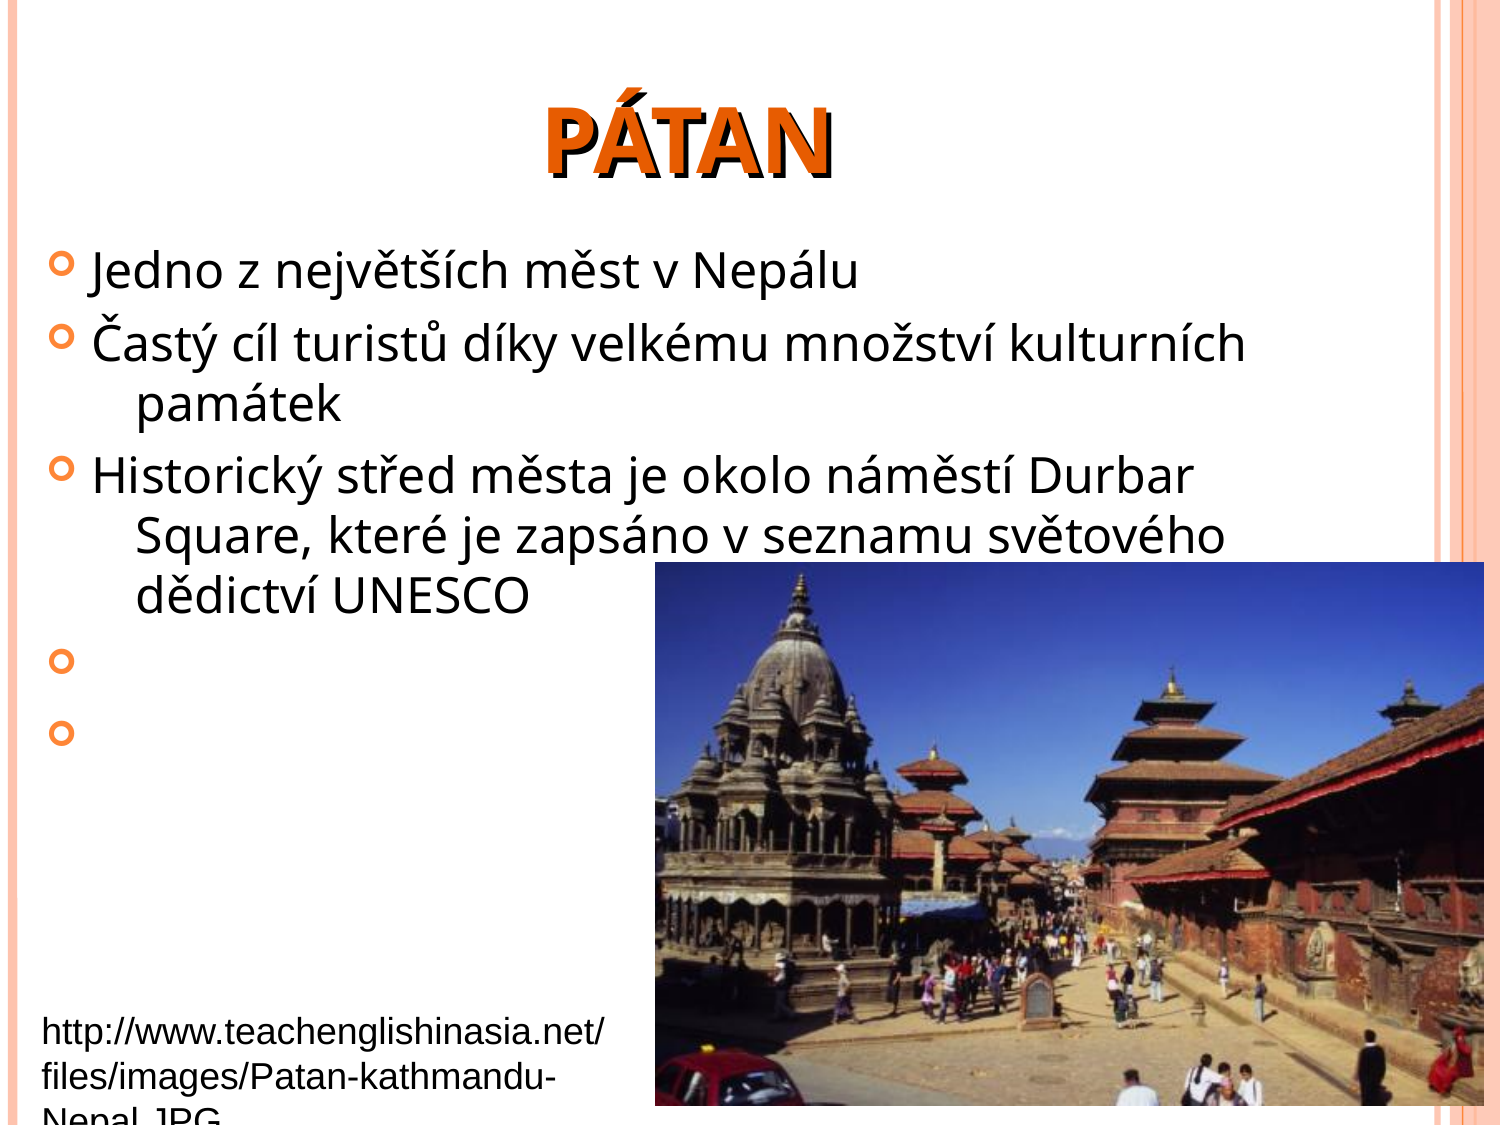

# PÁTAN
Jedno z největších měst v Nepálu
Častý cíl turistů díky velkému množství kulturních památek
Historický střed města je okolo náměstí Durbar Square, které je zapsáno v seznamu světového dědictví UNESCO
http://www.teachenglishinasia.net/files/images/Patan-kathmandu-Nepal.JPG